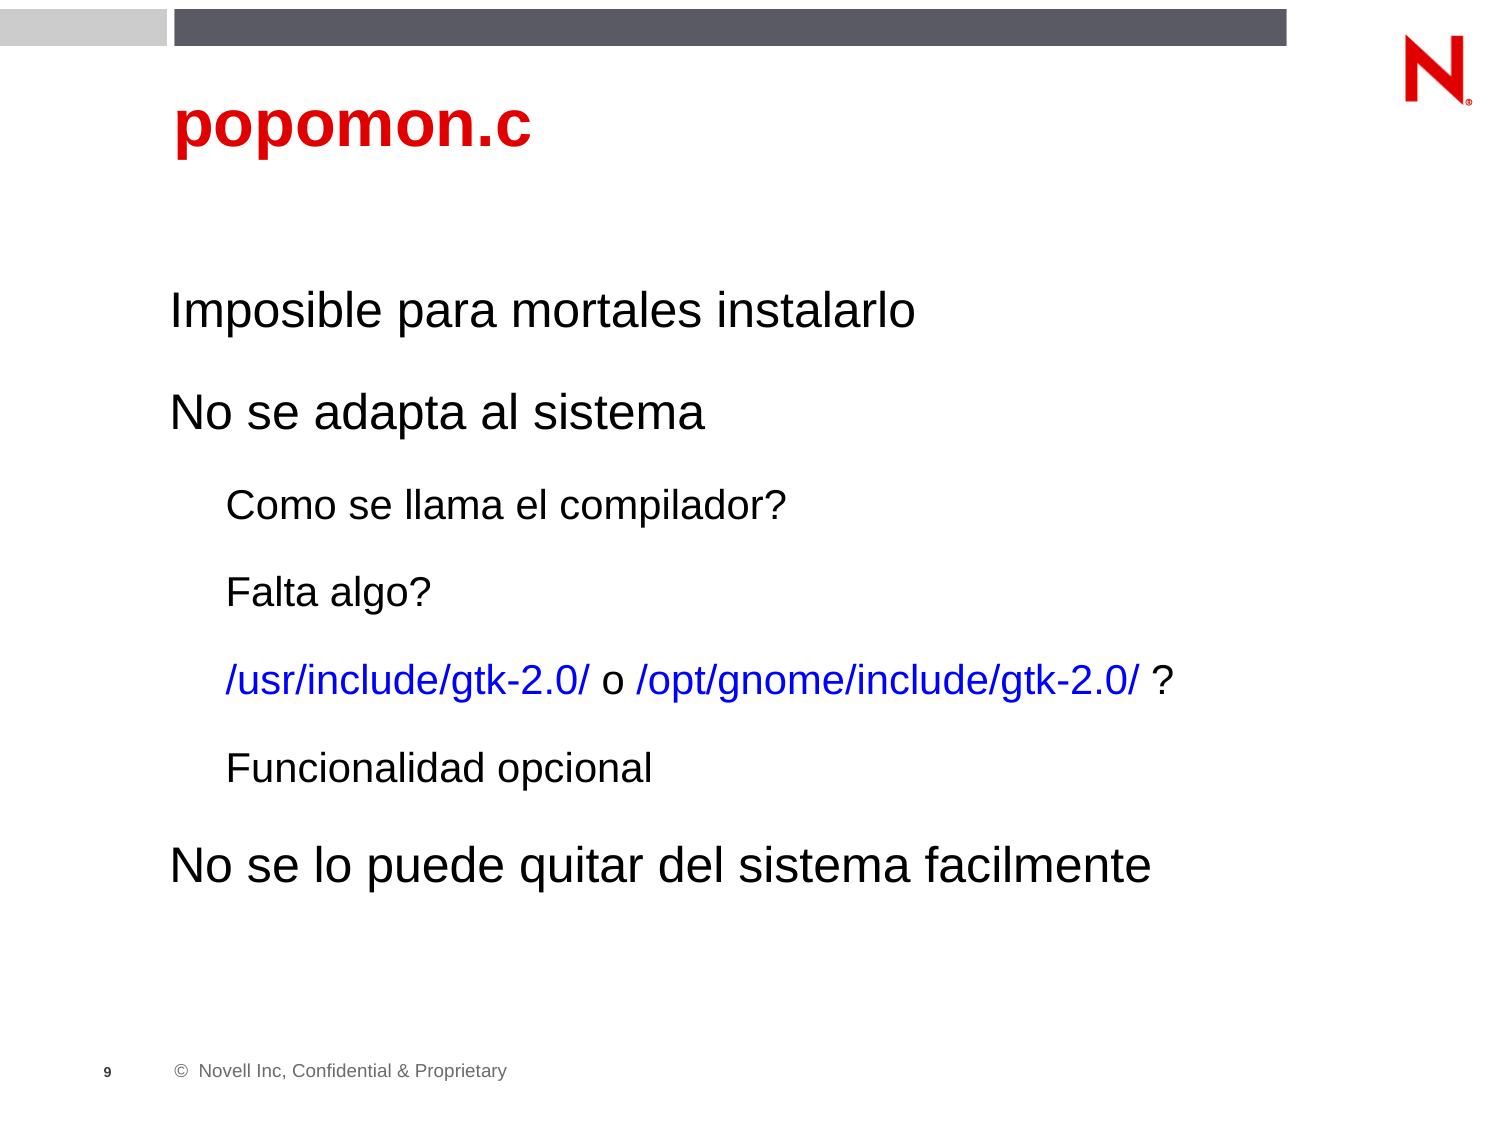

# popomon.c
Imposible para mortales instalarlo
No se adapta al sistema
Como se llama el compilador?
Falta algo?
/usr/include/gtk-2.0/ o /opt/gnome/include/gtk-2.0/ ?
Funcionalidad opcional
No se lo puede quitar del sistema facilmente